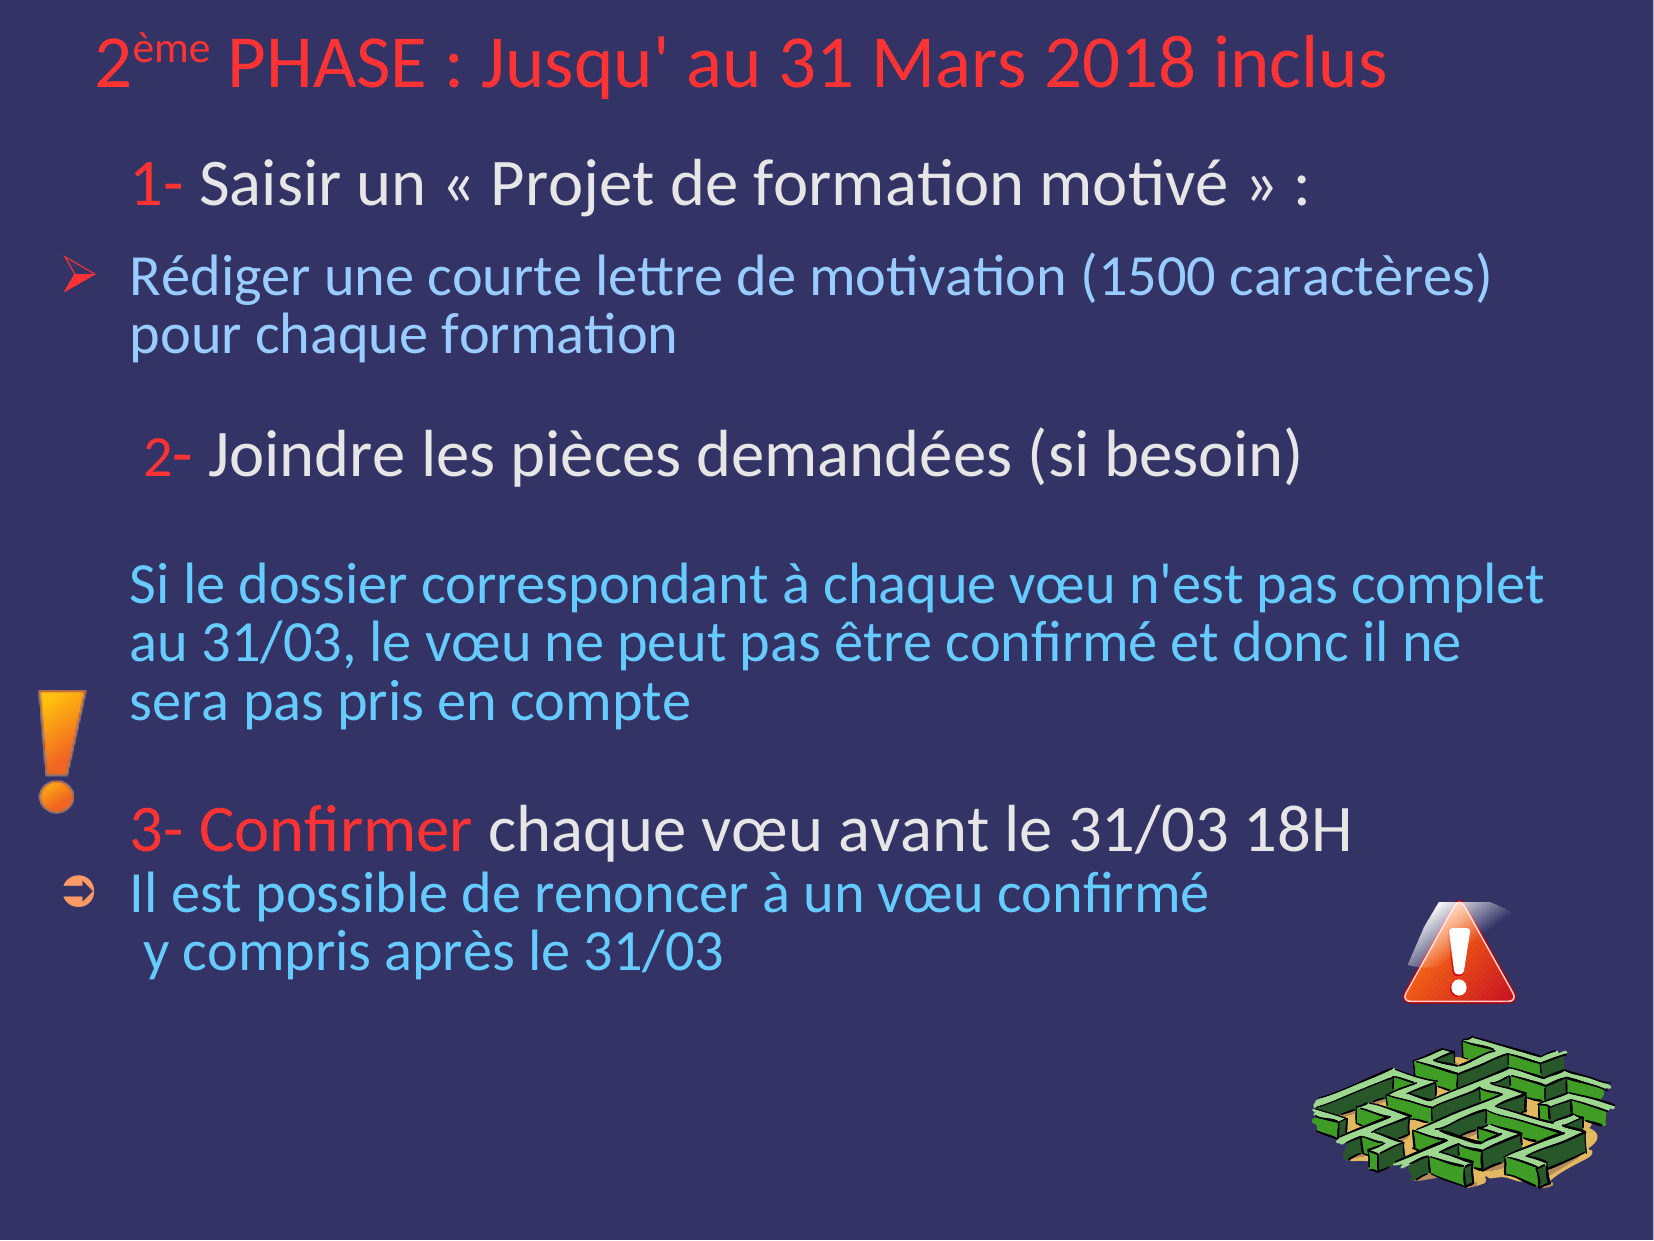

2ème PHASE : Jusqu' au 31 Mars 2018 inclus
# 1- Saisir un « Projet de formation motivé » :
Rédiger une courte lettre de motivation (1500 caractères) pour chaque formation
 2- Joindre les pièces demandées (si besoin)
Si le dossier correspondant à chaque vœu n'est pas complet au 31/03, le vœu ne peut pas être confirmé et donc il ne sera pas pris en compte
3- Confirmer chaque vœu avant le 31/03 18H
Il est possible de renoncer à un vœu confirmé
 y compris après le 31/03